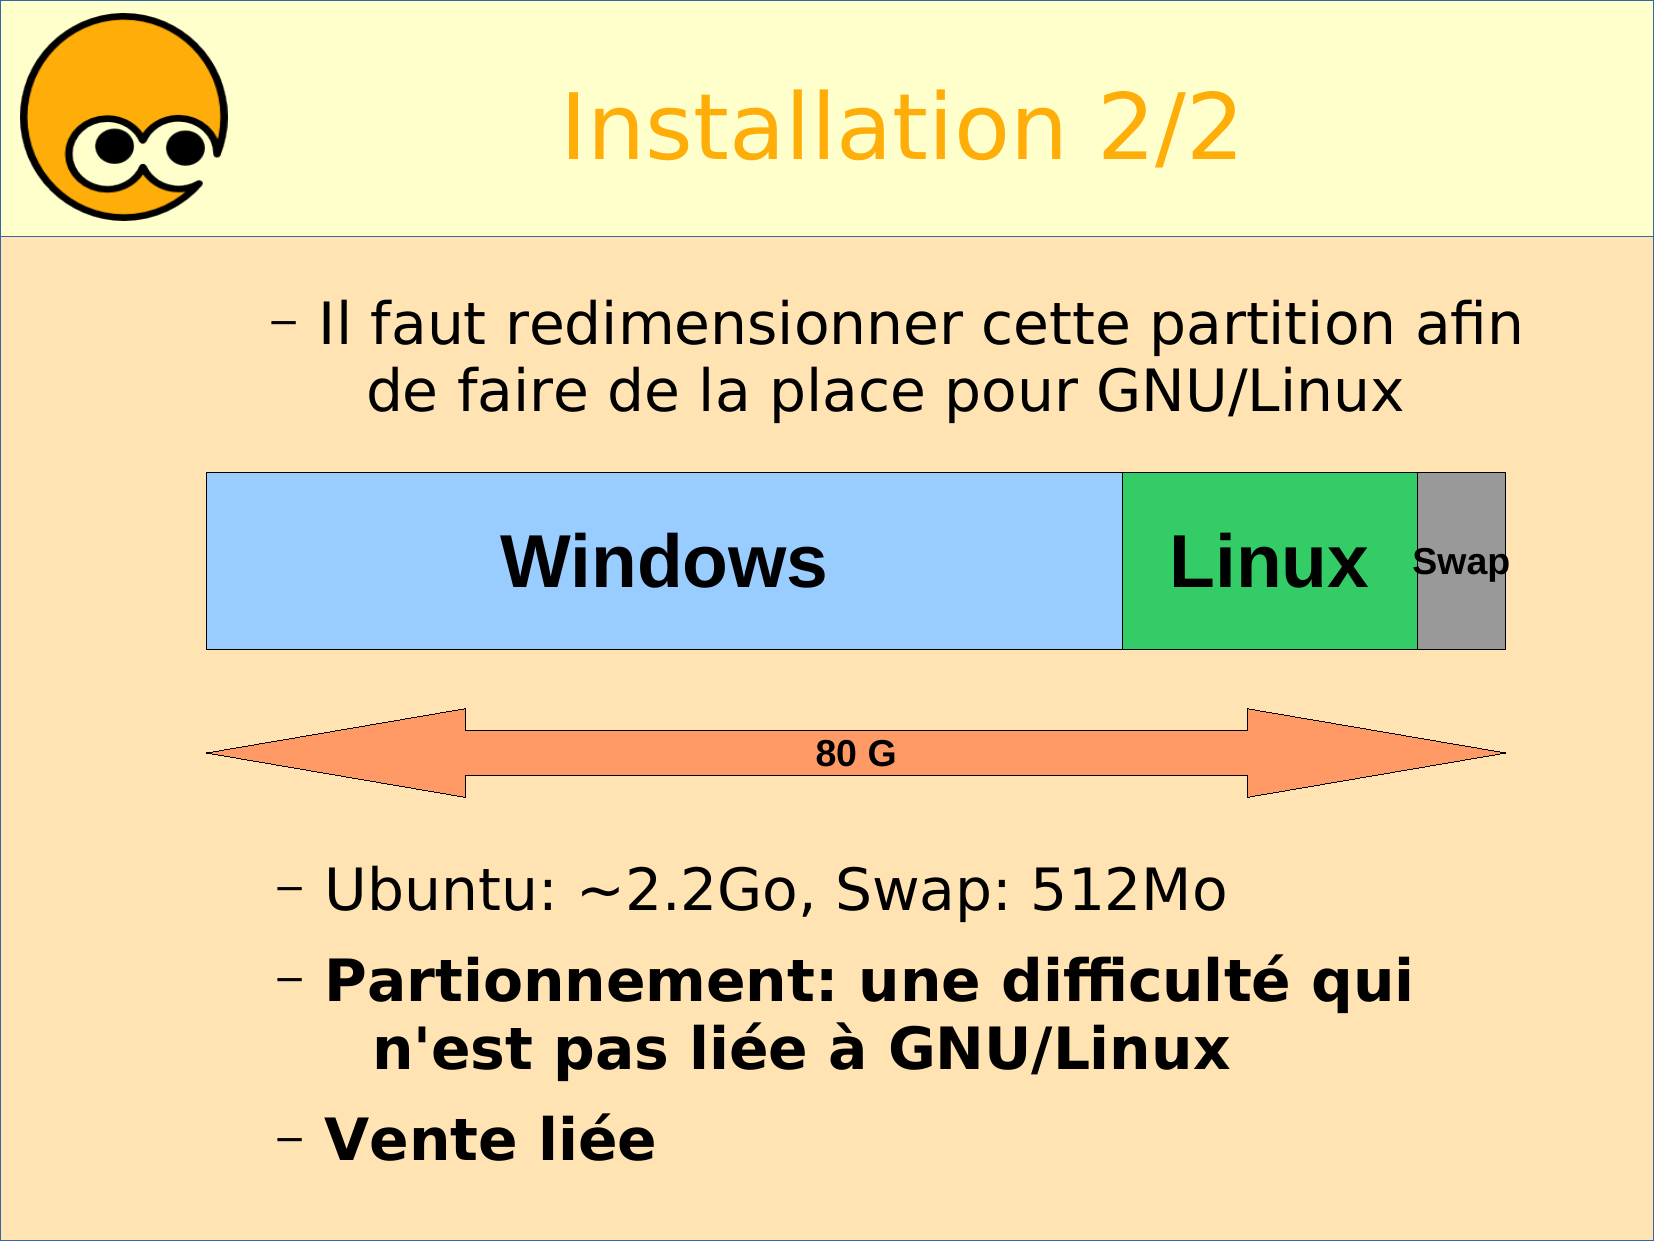

# Installation 2/2
Il faut redimensionner cette partition afin de faire de la place pour GNU/Linux
Windows
Linux
Swap
80 G
Ubuntu: ~2.2Go, Swap: 512Mo
Partionnement: une difficulté qui n'est pas liée à GNU/Linux
Vente liée